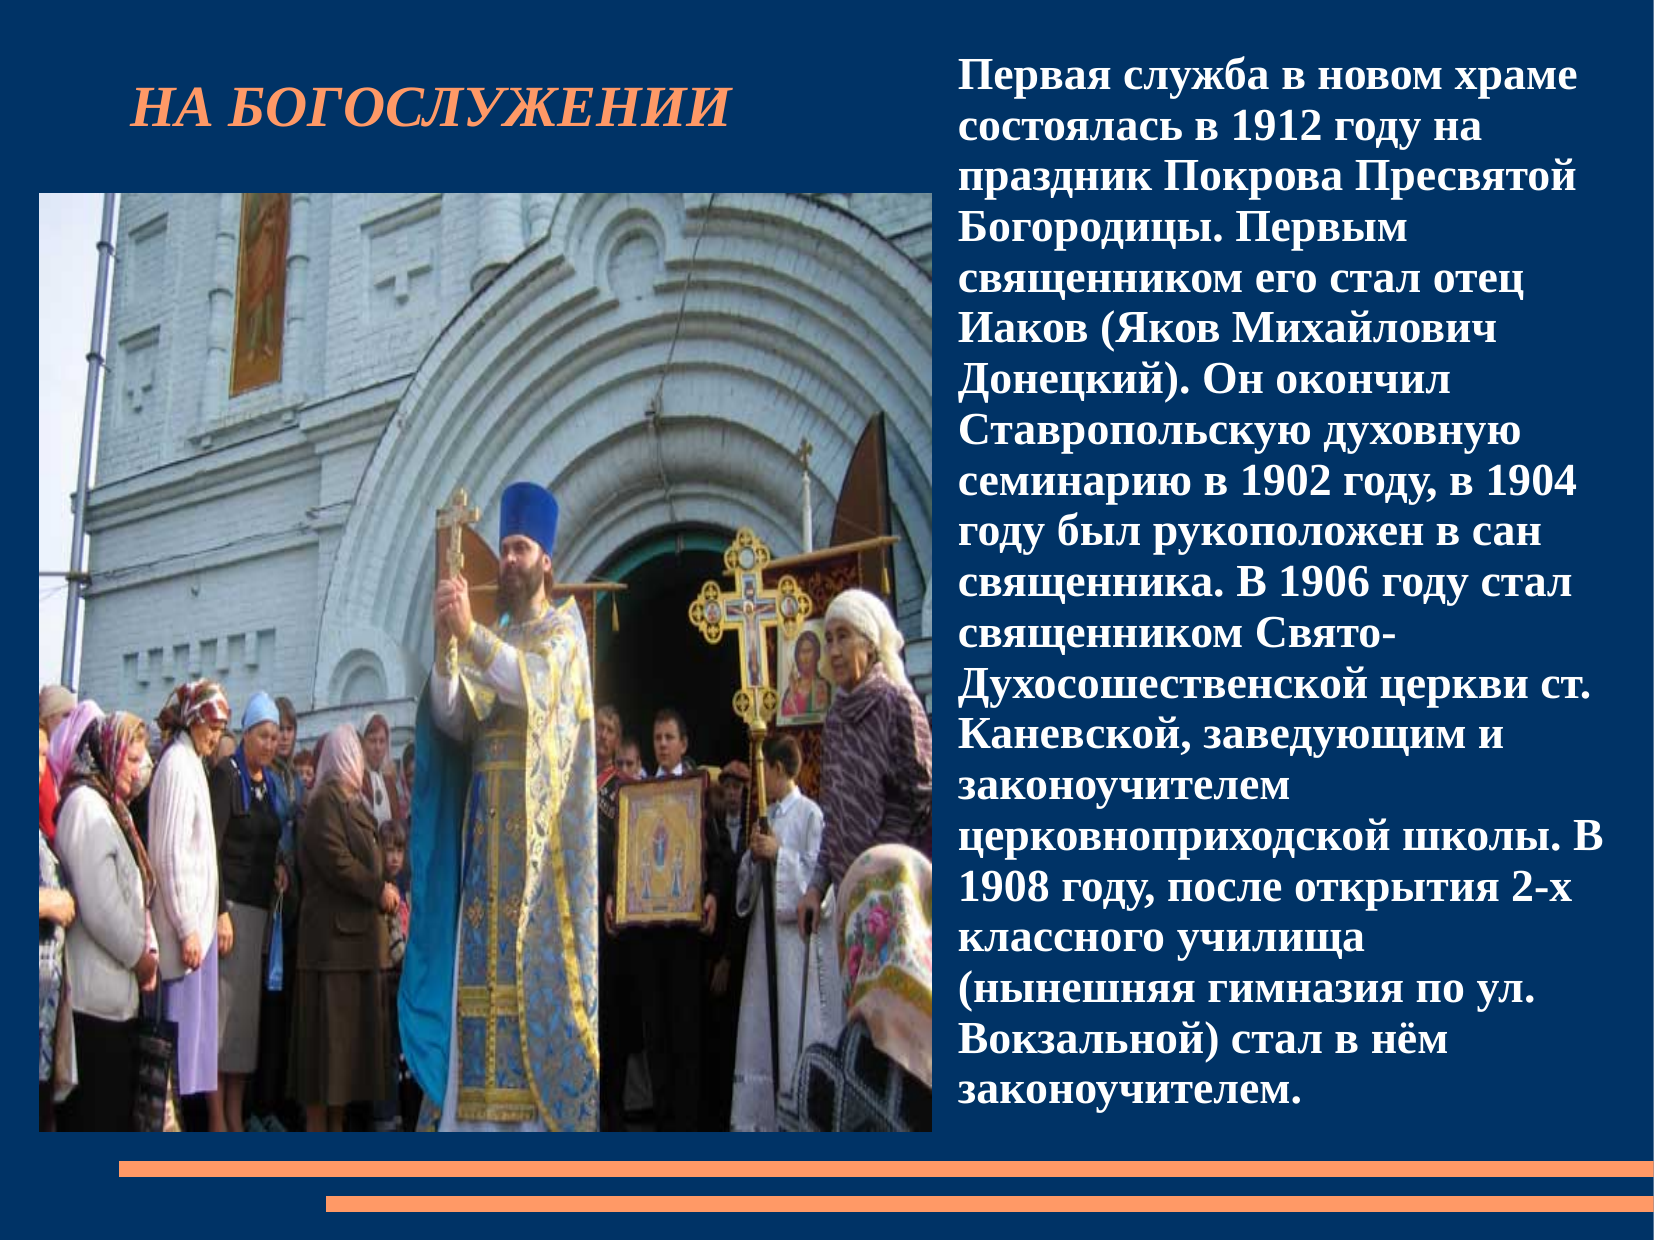

Первая служба в новом храме состоялась в 1912 году на праздник Покрова Пресвятой Богородицы. Первым священником его стал отец Иаков (Яков Михайлович Донецкий). Он окончил Ставропольскую духовную семинарию в 1902 году, в 1904 году был рукоположен в сан священника. В 1906 году стал священником Свято-Духосошественской церкви ст. Каневской, заведующим и законоучителем церковноприходской школы. В 1908 году, после открытия 2-х классного училища (нынешняя гимназия по ул. Вокзальной) стал в нём законоучителем.
# НА БОГОСЛУЖЕНИИ